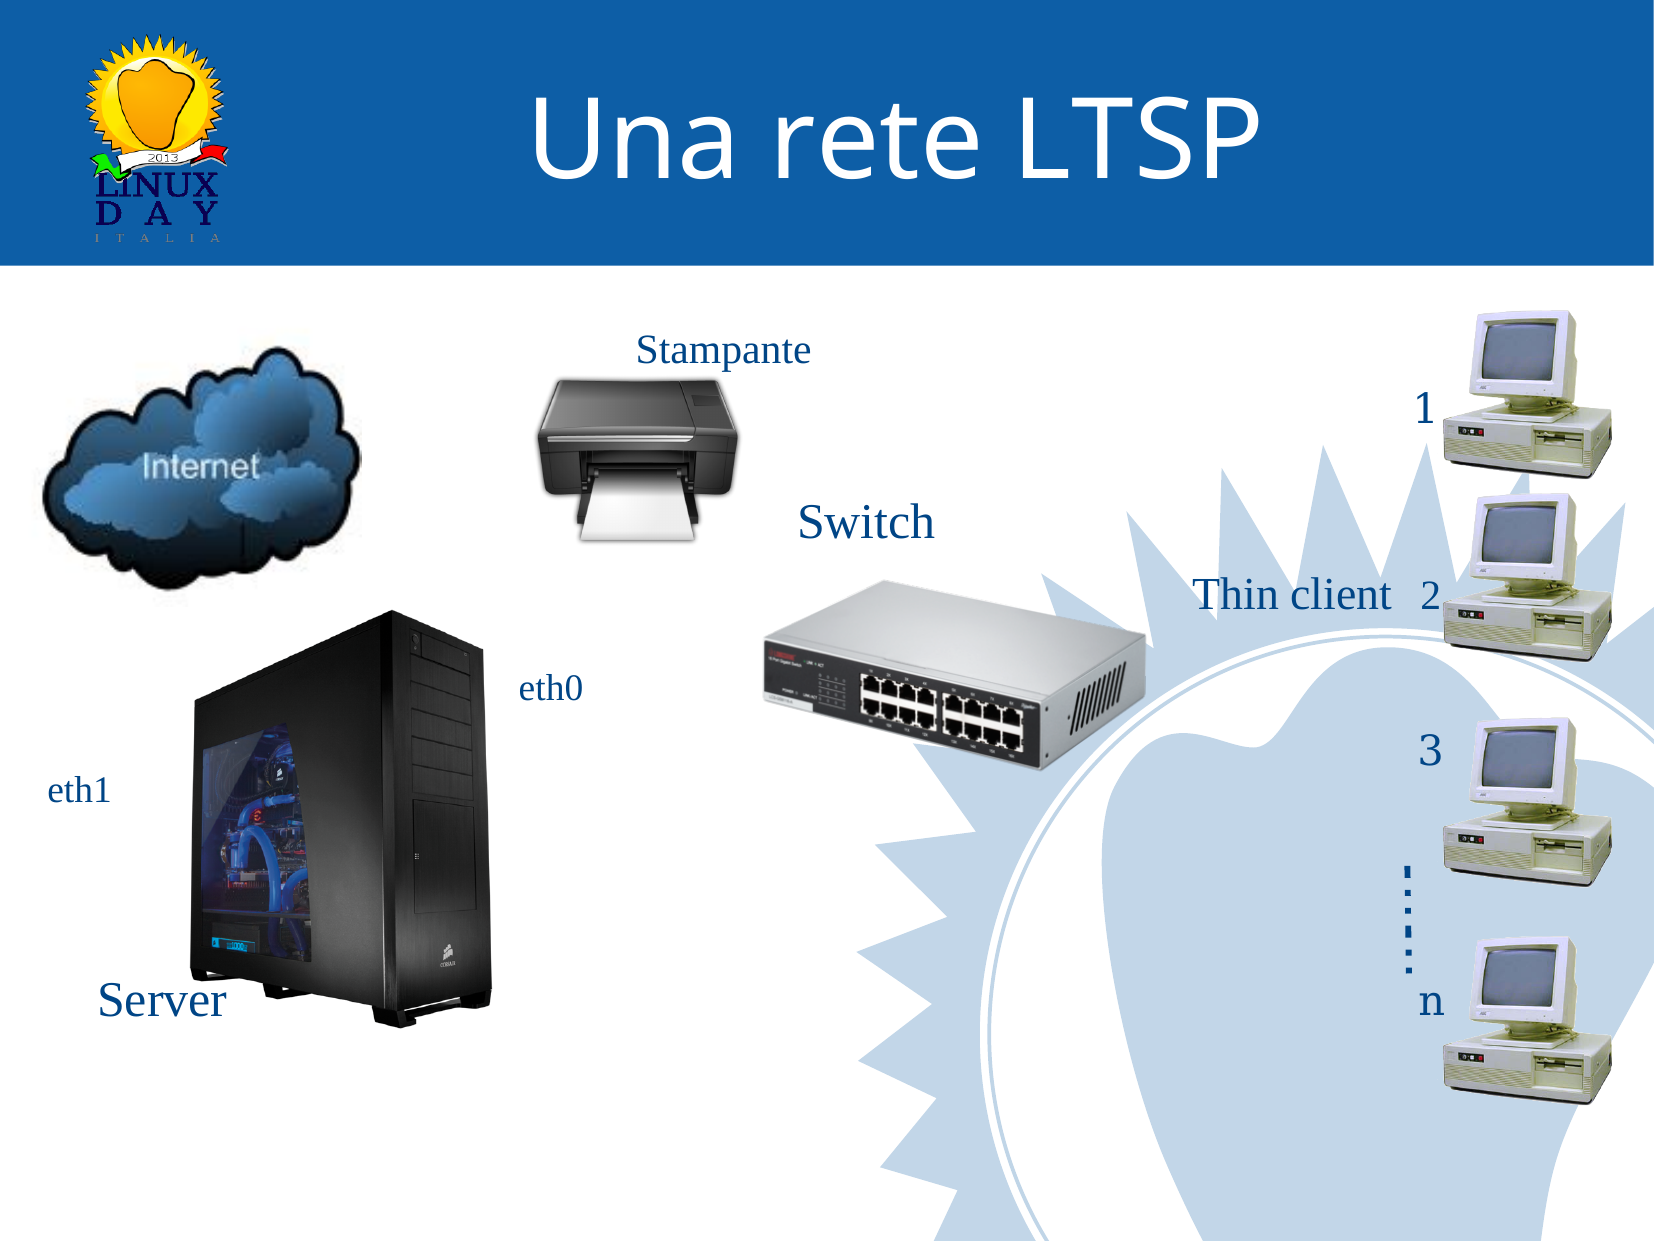

# Una rete LTSP
Stampante
1
Switch
Thin client
2
eth0
3
eth1
Server
n